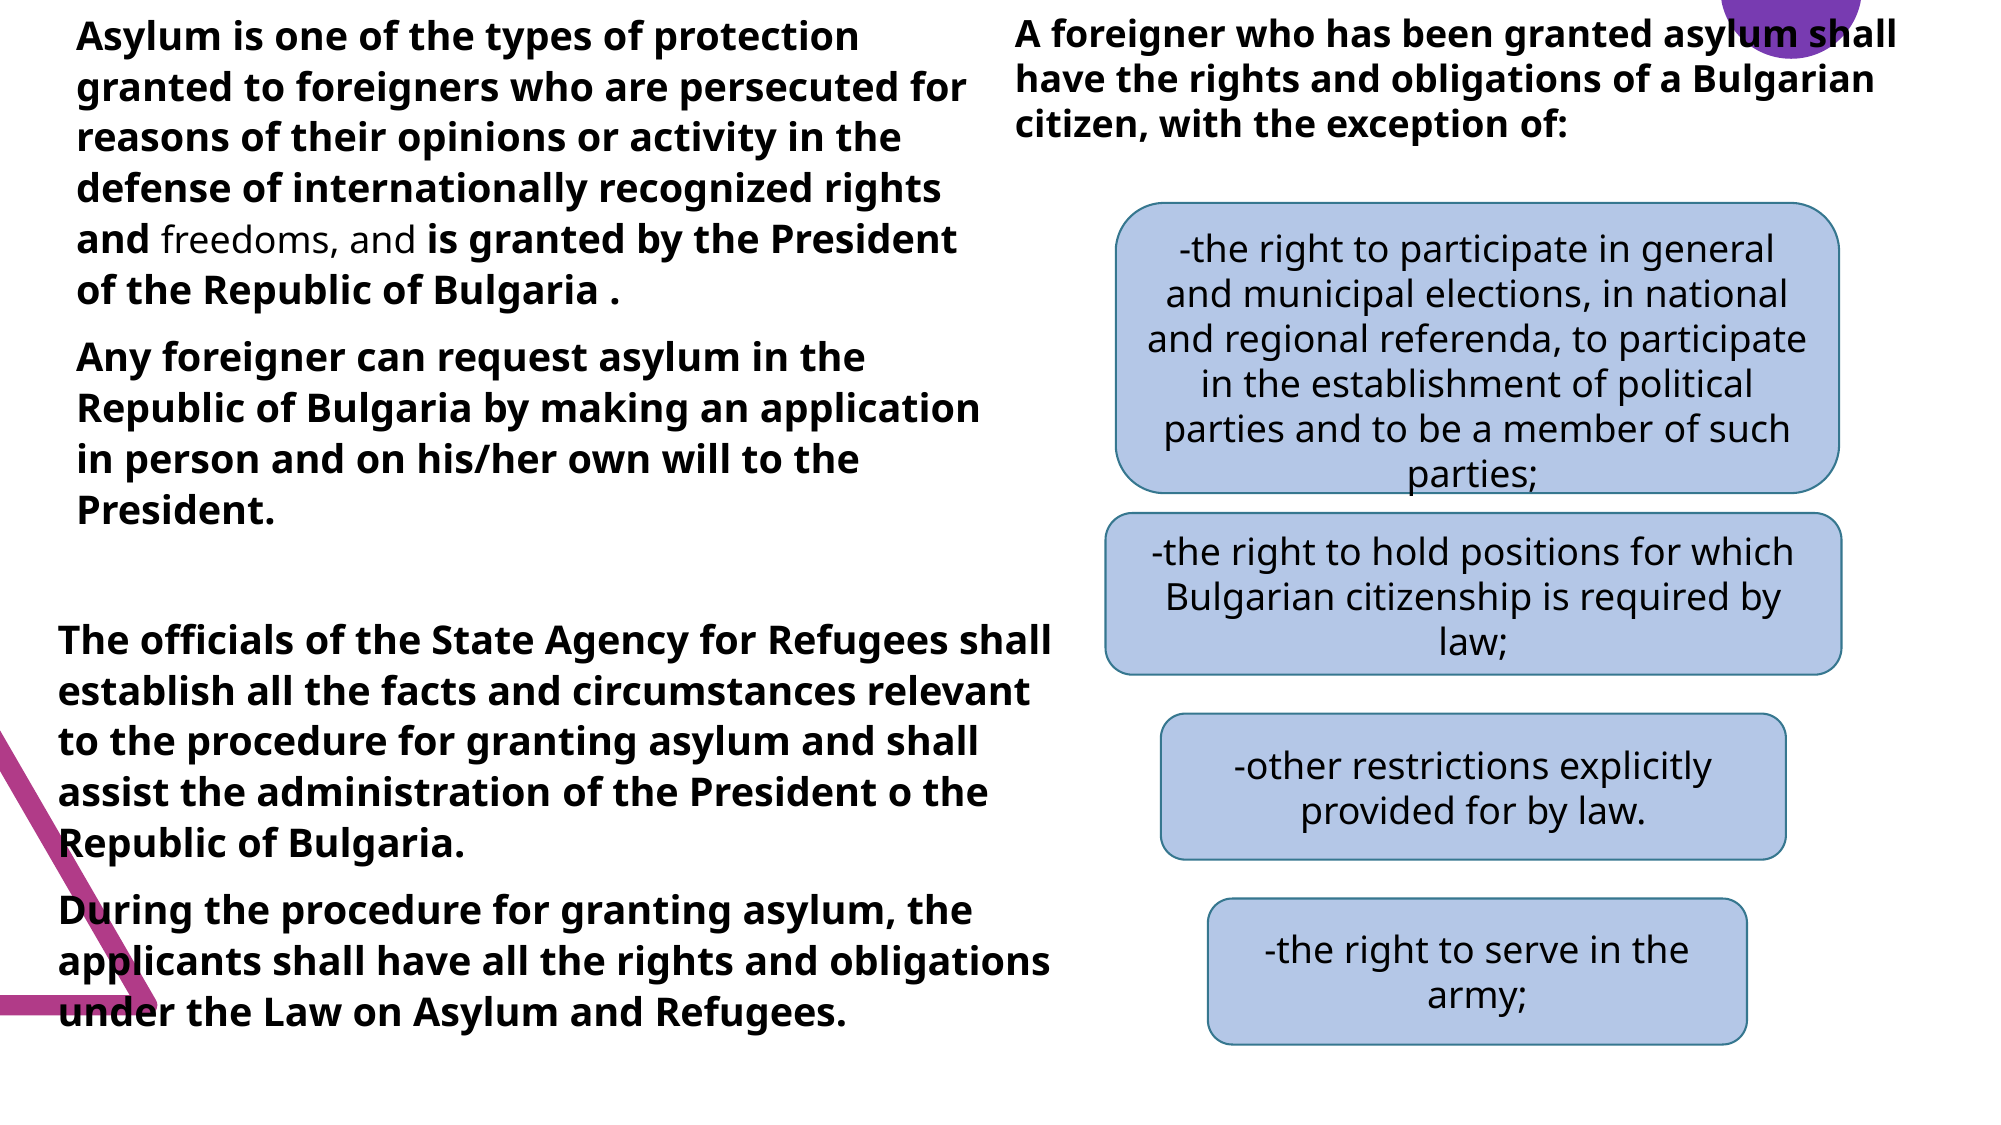

Asylum is оne оf the types оf protection granted to foreigners who are persecuted for reasons оf their opinions or activity in the defense оf internationally recognized rights and freedoms, and is granted by the President оf the Republic оf Bulgaria .
Аny foreigner can request asylum in the Republic оf Bulgaria by making an application in person and on his/her own will to the President.
A foreigner who has been granted asylum shall have the rights and obligations оf a Bulgarian citizen, with the exception оf:
-the right to participate in general and municipal elections, in national and regional referenda, to participate in the establishment оf political parties and to be a member оf such parties;
-the right to hold positions for which Bulgarian citizenship is required by law;
The officials оf the State Agency for Refugees shall establish all the facts and circumstances relevant to the procedure for granting asylum and shall assist the administration оf the President о the Republic оf Bulgaria.
During the procedure for granting asylum, the applicants shall have all the rights and obligations under the Law on Asylum and Refugees.
-other restrictions explicitly provided for by law.
-the right to serve in the army;